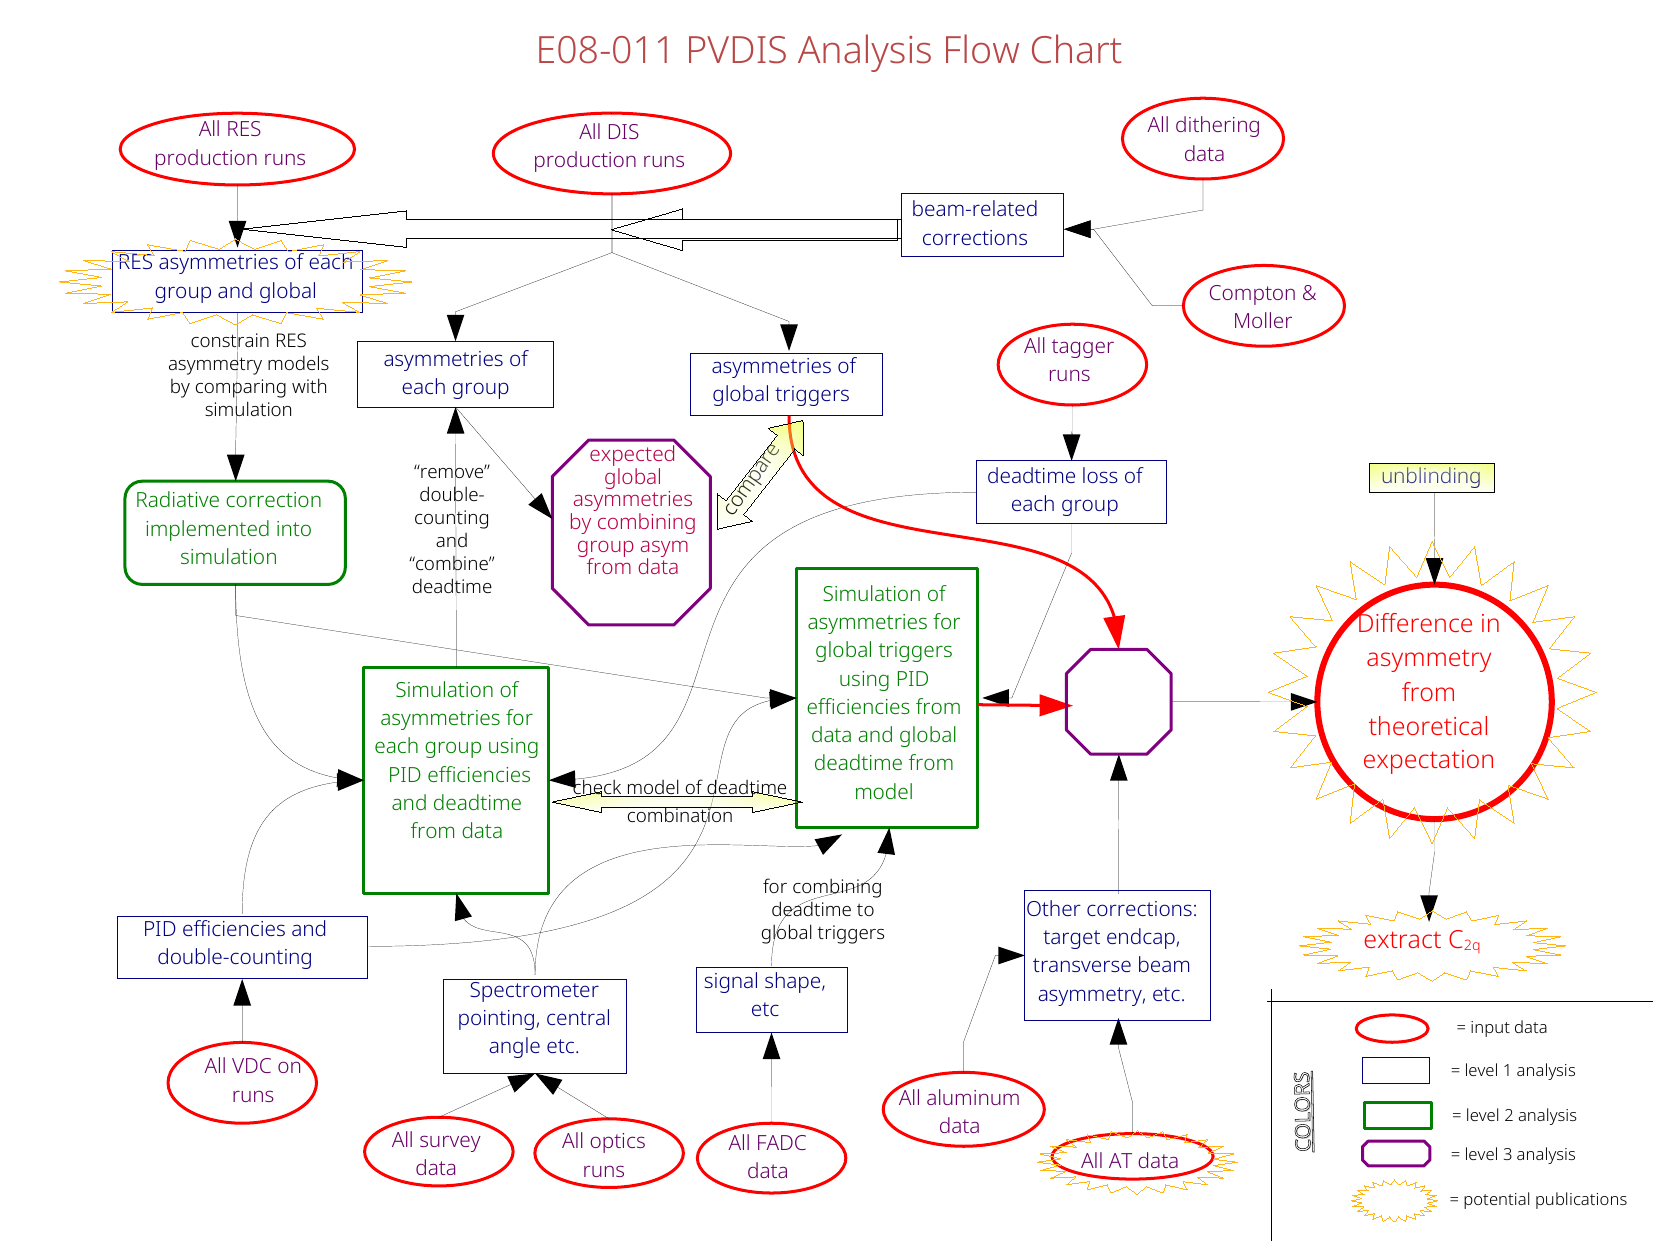

E08-011 PVDIS Analysis Flow Chart
All dithering data
All DIS production runs
All RES production runs
beam-related corrections
RES asymmetries of each group and global
Compton & Moller
All tagger runs
constrain RES asymmetry models by comparing with simulation
asymmetries of each group
 asymmetries of global triggers
expected global asymmetries by combining group asym from data
compare
“remove” double-counting and “combine” deadtime
deadtime loss of each group
unblinding
Radiative correction implemented into simulation
Simulation of asymmetries for global triggers using PID efficiencies from data and global deadtime from model
Difference in asymmetry from
theoretical expectation
Simulation of asymmetries for each group using PID efficiencies and deadtime from data
check model of deadtime combination
for combining deadtime to global triggers
Other corrections: target endcap, transverse beam asymmetry, etc.
PID efficiencies and double-counting
extract C2q
signal shape, etc
Spectrometer pointing, central angle etc.
= input data
All VDC on runs
= level 1 analysis
All aluminum data
COLORS
= level 2 analysis
All survey data
All optics runs
All FADC data
All AT data
= level 3 analysis
= potential publications